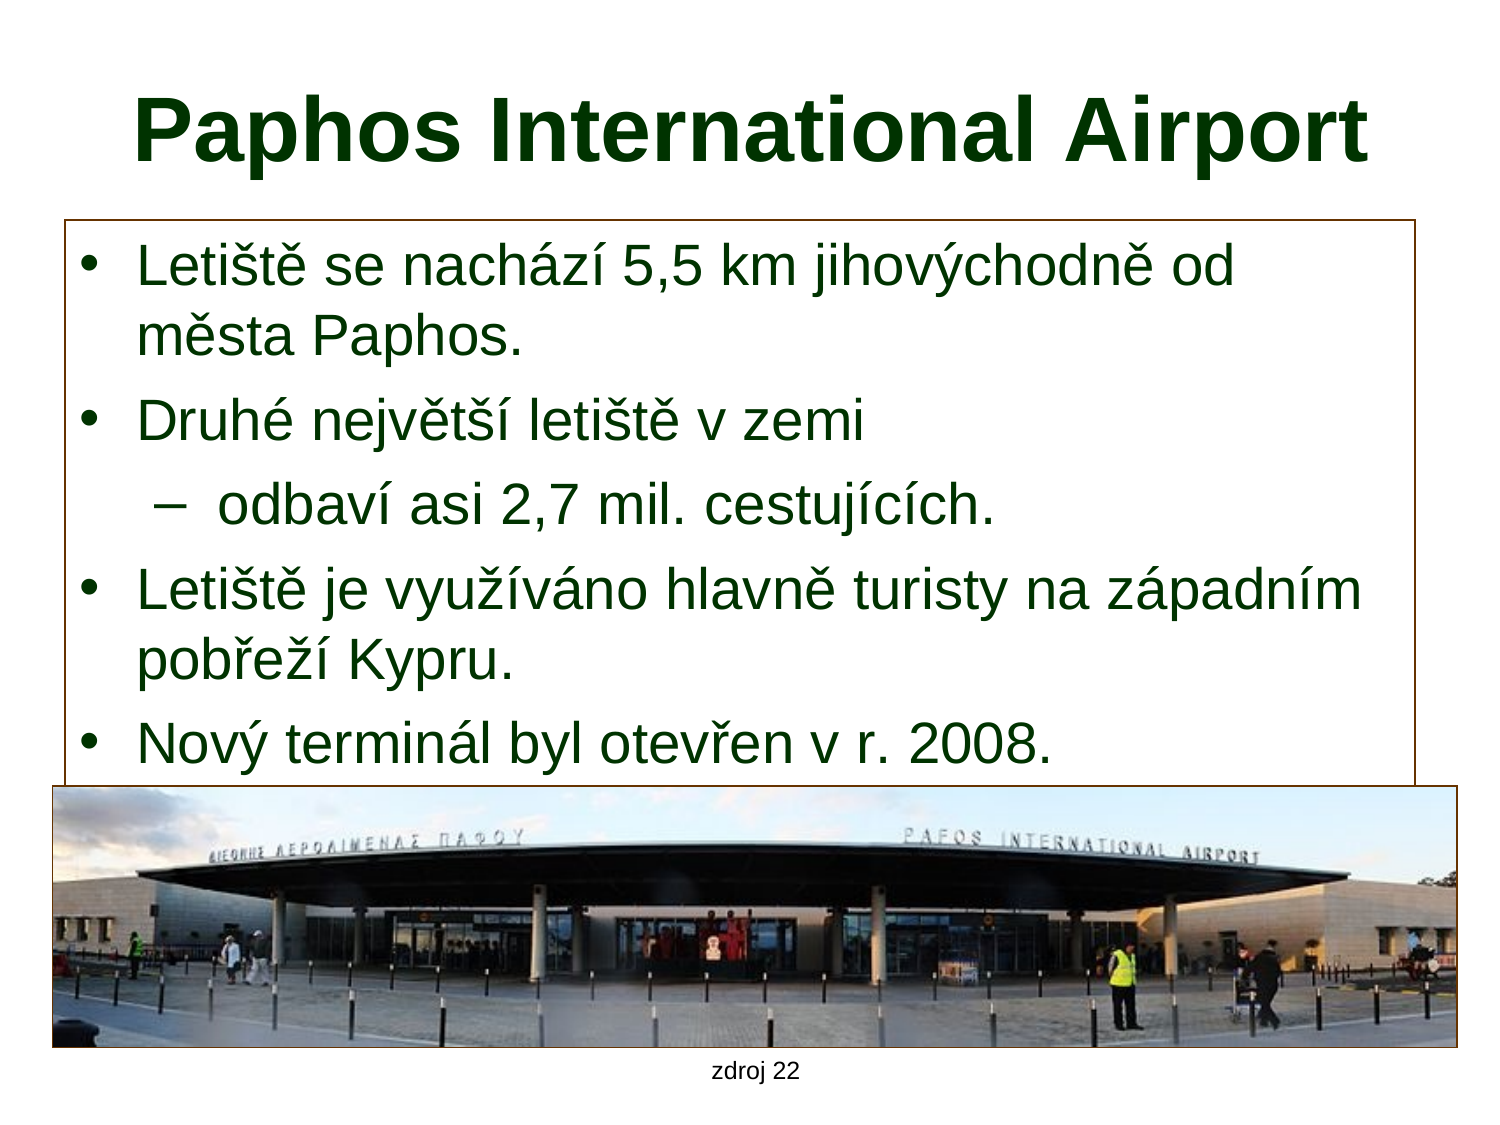

# Paphos International Airport
Letiště se nachází 5,5 km jihovýchodně od města Paphos.
Druhé největší letiště v zemi
 odbaví asi 2,7 mil. cestujících.
Letiště je využíváno hlavně turisty na západním pobřeží Kypru.
Nový terminál byl otevřen v r. 2008.
zdroj 22